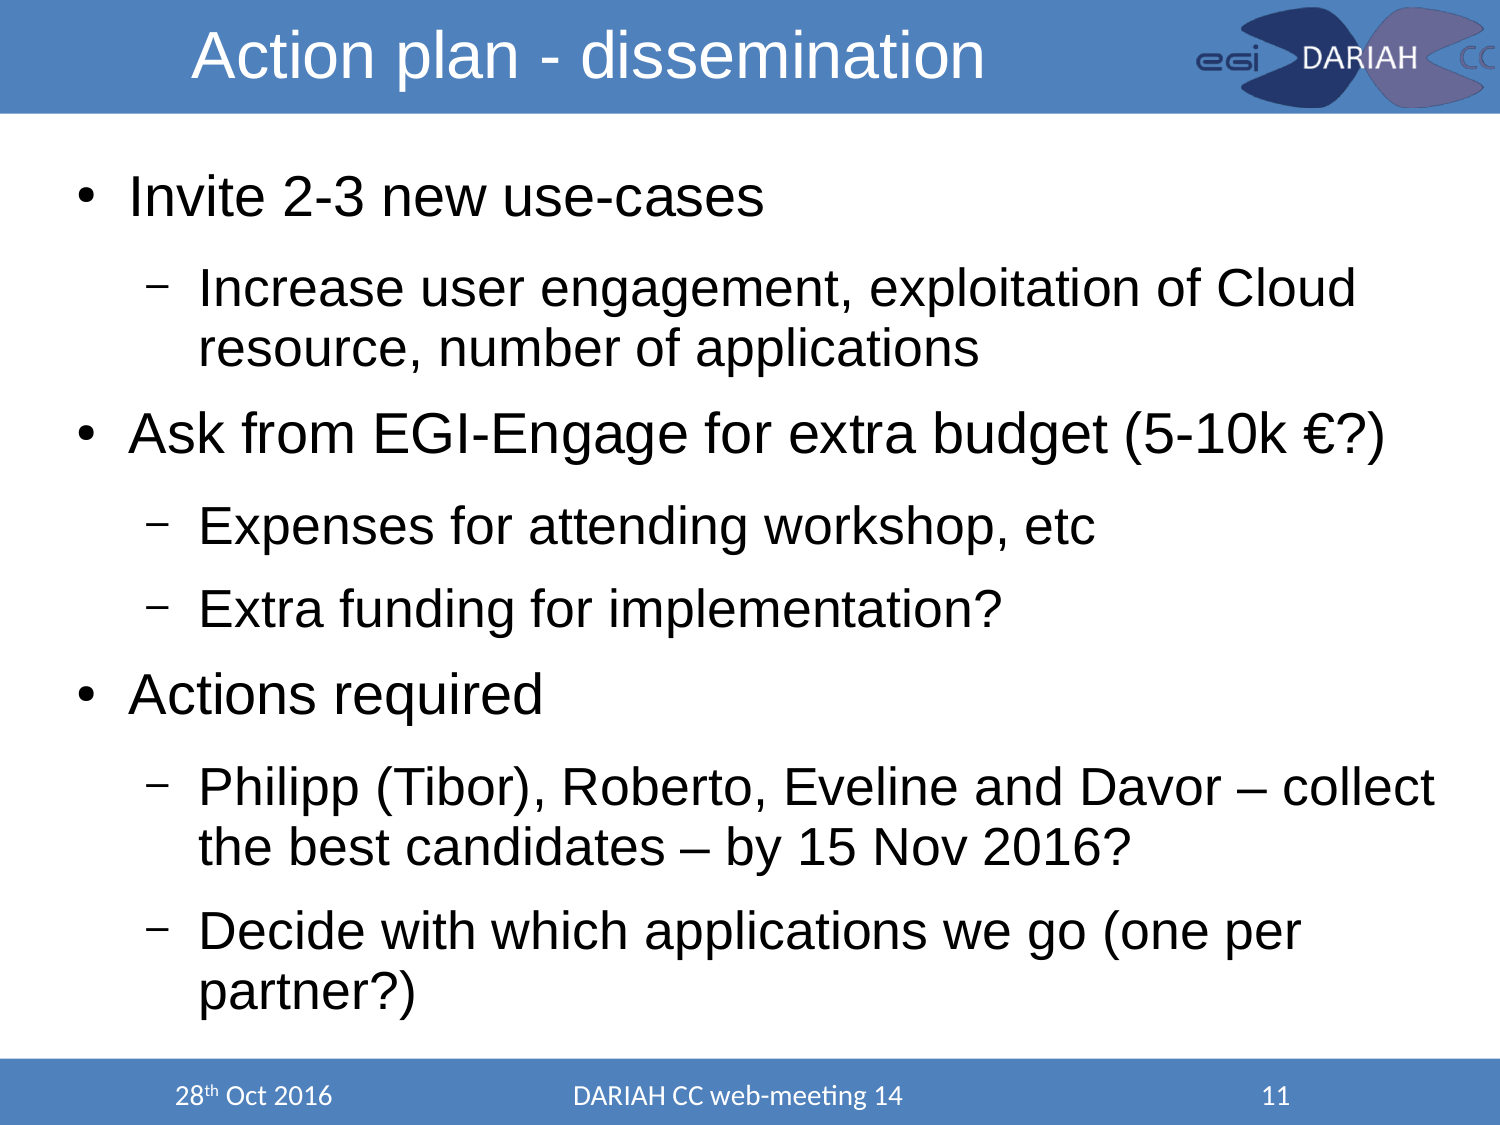

# Action plan - dissemination
Invite 2-3 new use-cases
Increase user engagement, exploitation of Cloud resource, number of applications
Ask from EGI-Engage for extra budget (5-10k €?)
Expenses for attending workshop, etc
Extra funding for implementation?
Actions required
Philipp (Tibor), Roberto, Eveline and Davor – collect the best candidates – by 15 Nov 2016?
Decide with which applications we go (one per partner?)